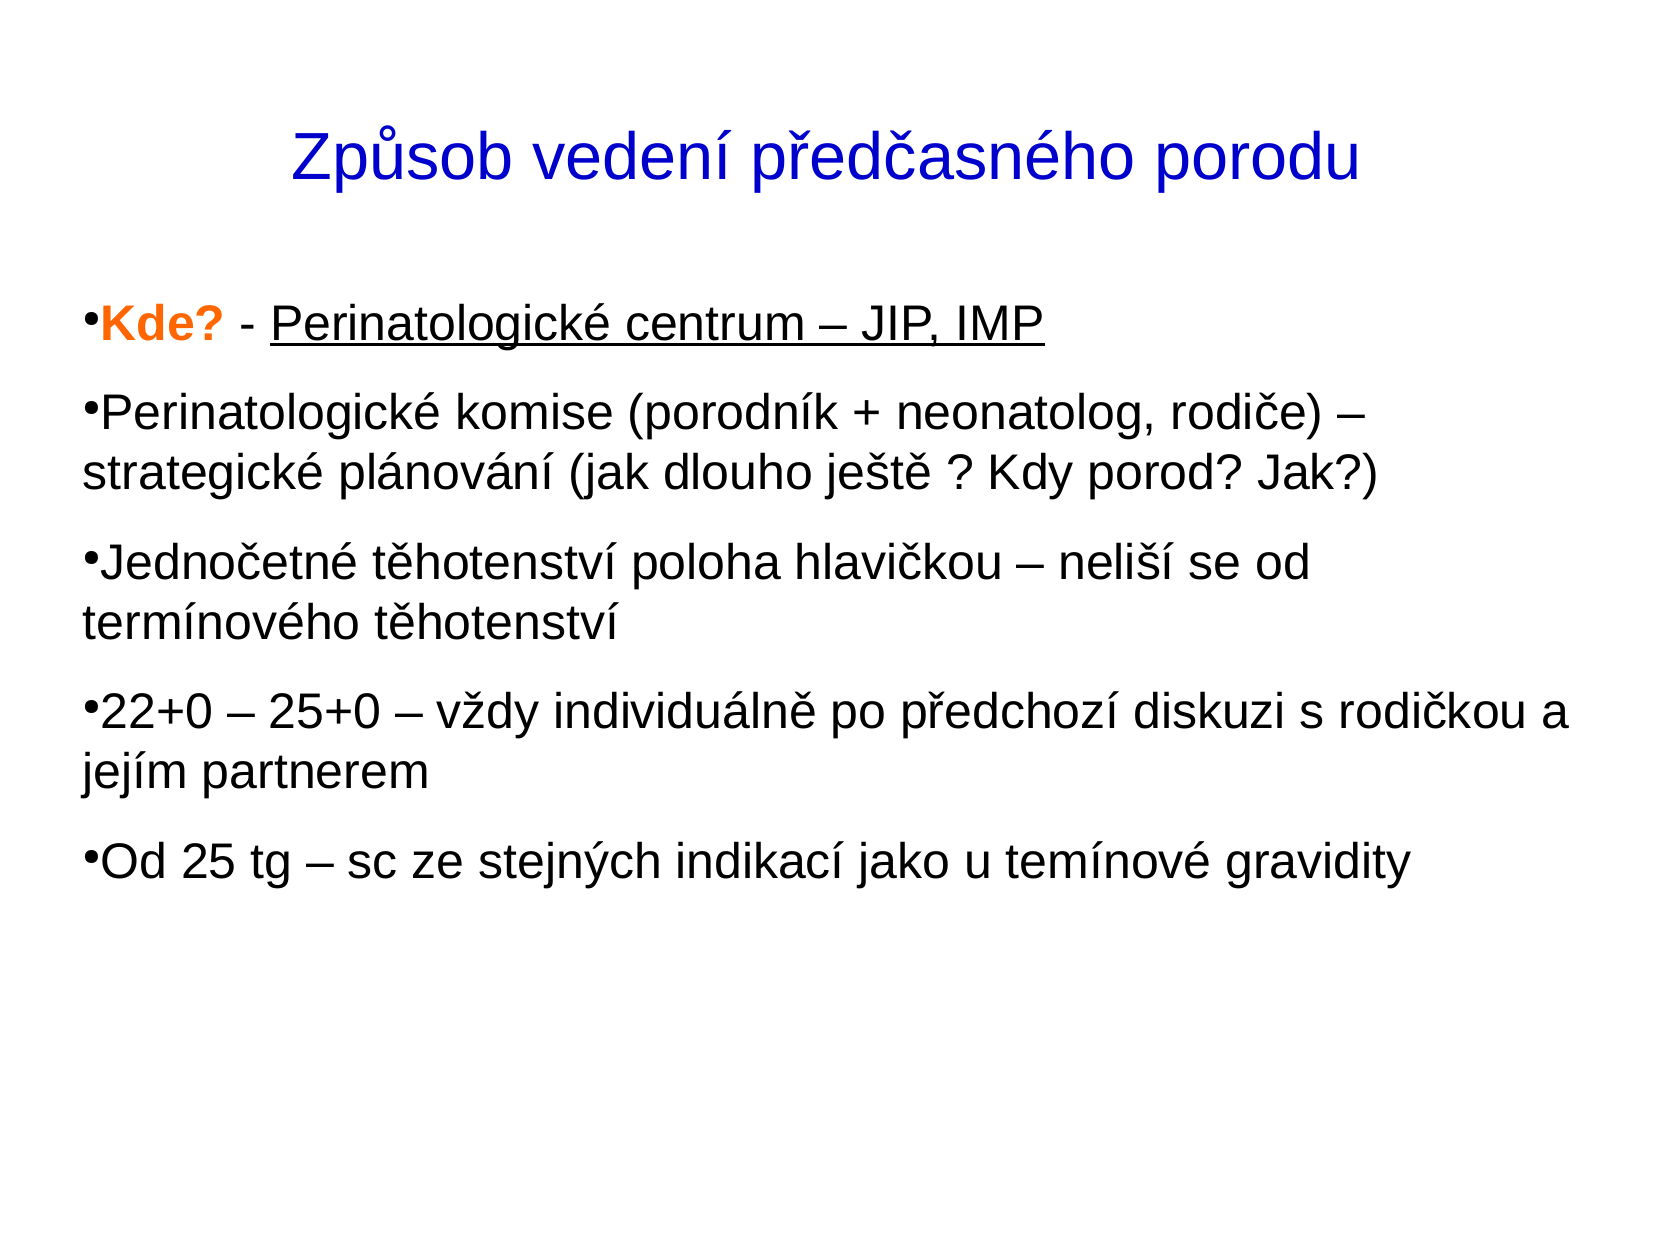

# Způsob vedení předčasného porodu
Kde? - Perinatologické centrum – JIP, IMP
Perinatologické komise (porodník + neonatolog, rodiče) – strategické plánování (jak dlouho ještě ? Kdy porod? Jak?)
Jednočetné těhotenství poloha hlavičkou – neliší se od termínového těhotenství
22+0 – 25+0 – vždy individuálně po předchozí diskuzi s rodičkou a jejím partnerem
Od 25 tg – sc ze stejných indikací jako u temínové gravidity